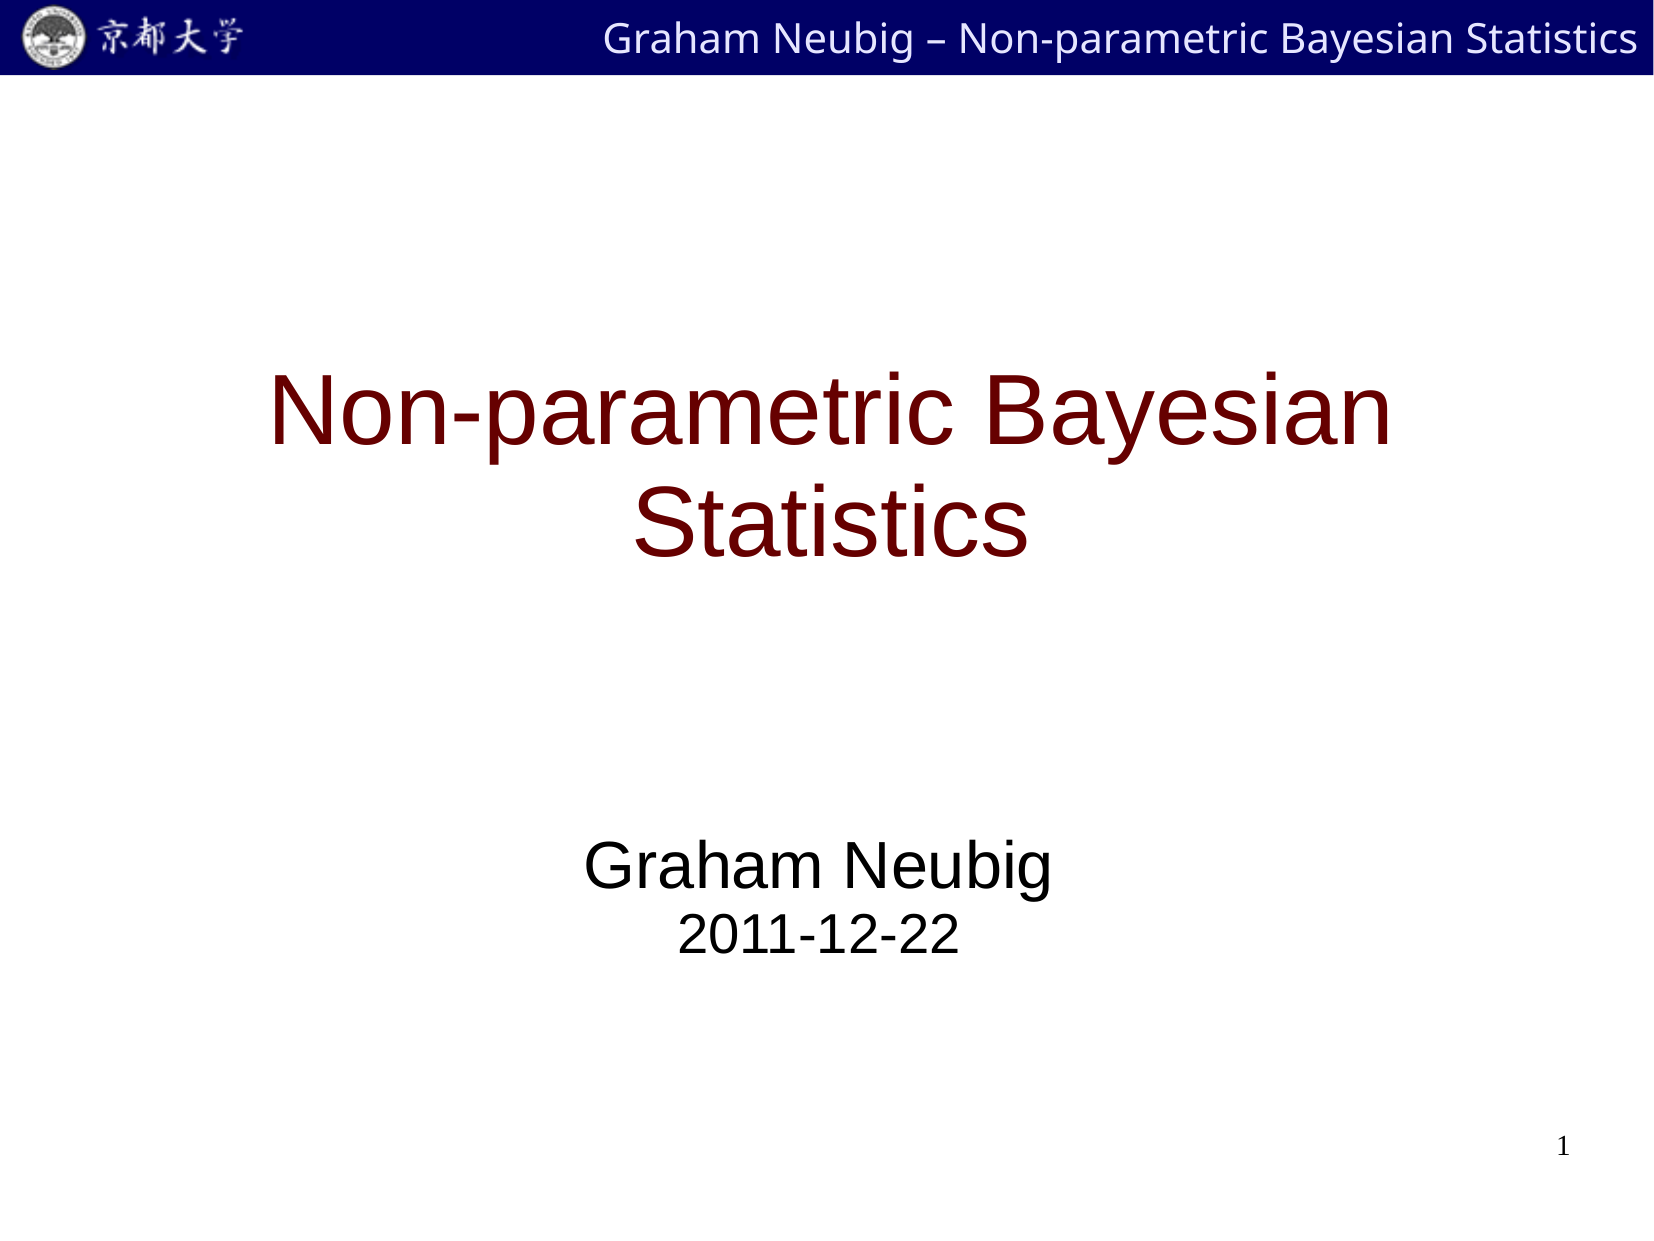

# Non-parametric Bayesian Statistics
Graham Neubig
2011-12-22
1